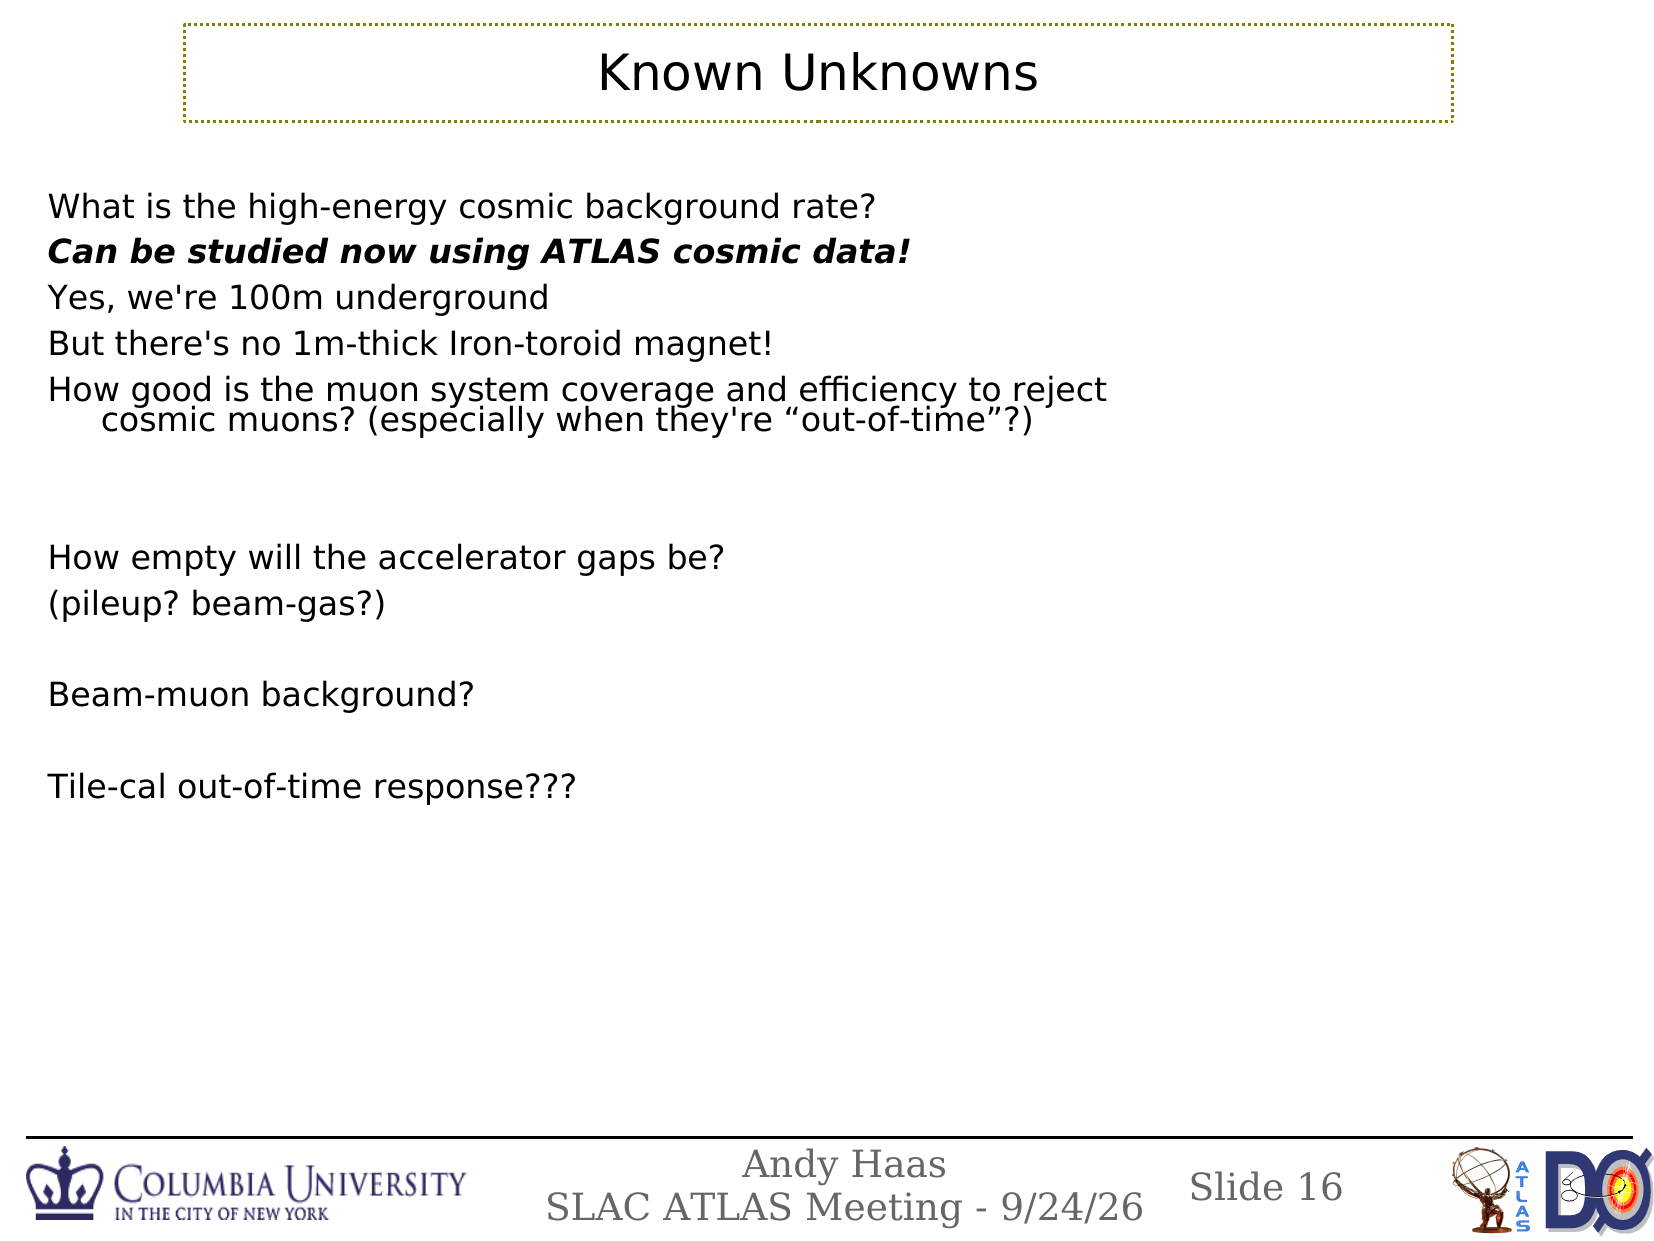

# Known Unknowns
What is the high-energy cosmic background rate?
Can be studied now using ATLAS cosmic data!
Yes, we're 100m underground
But there's no 1m-thick Iron-toroid magnet!
How good is the muon system coverage and efficiency to reject cosmic muons? (especially when they're “out-of-time”?)
How empty will the accelerator gaps be?
(pileup? beam-gas?)
Beam-muon background?
Tile-cal out-of-time response???